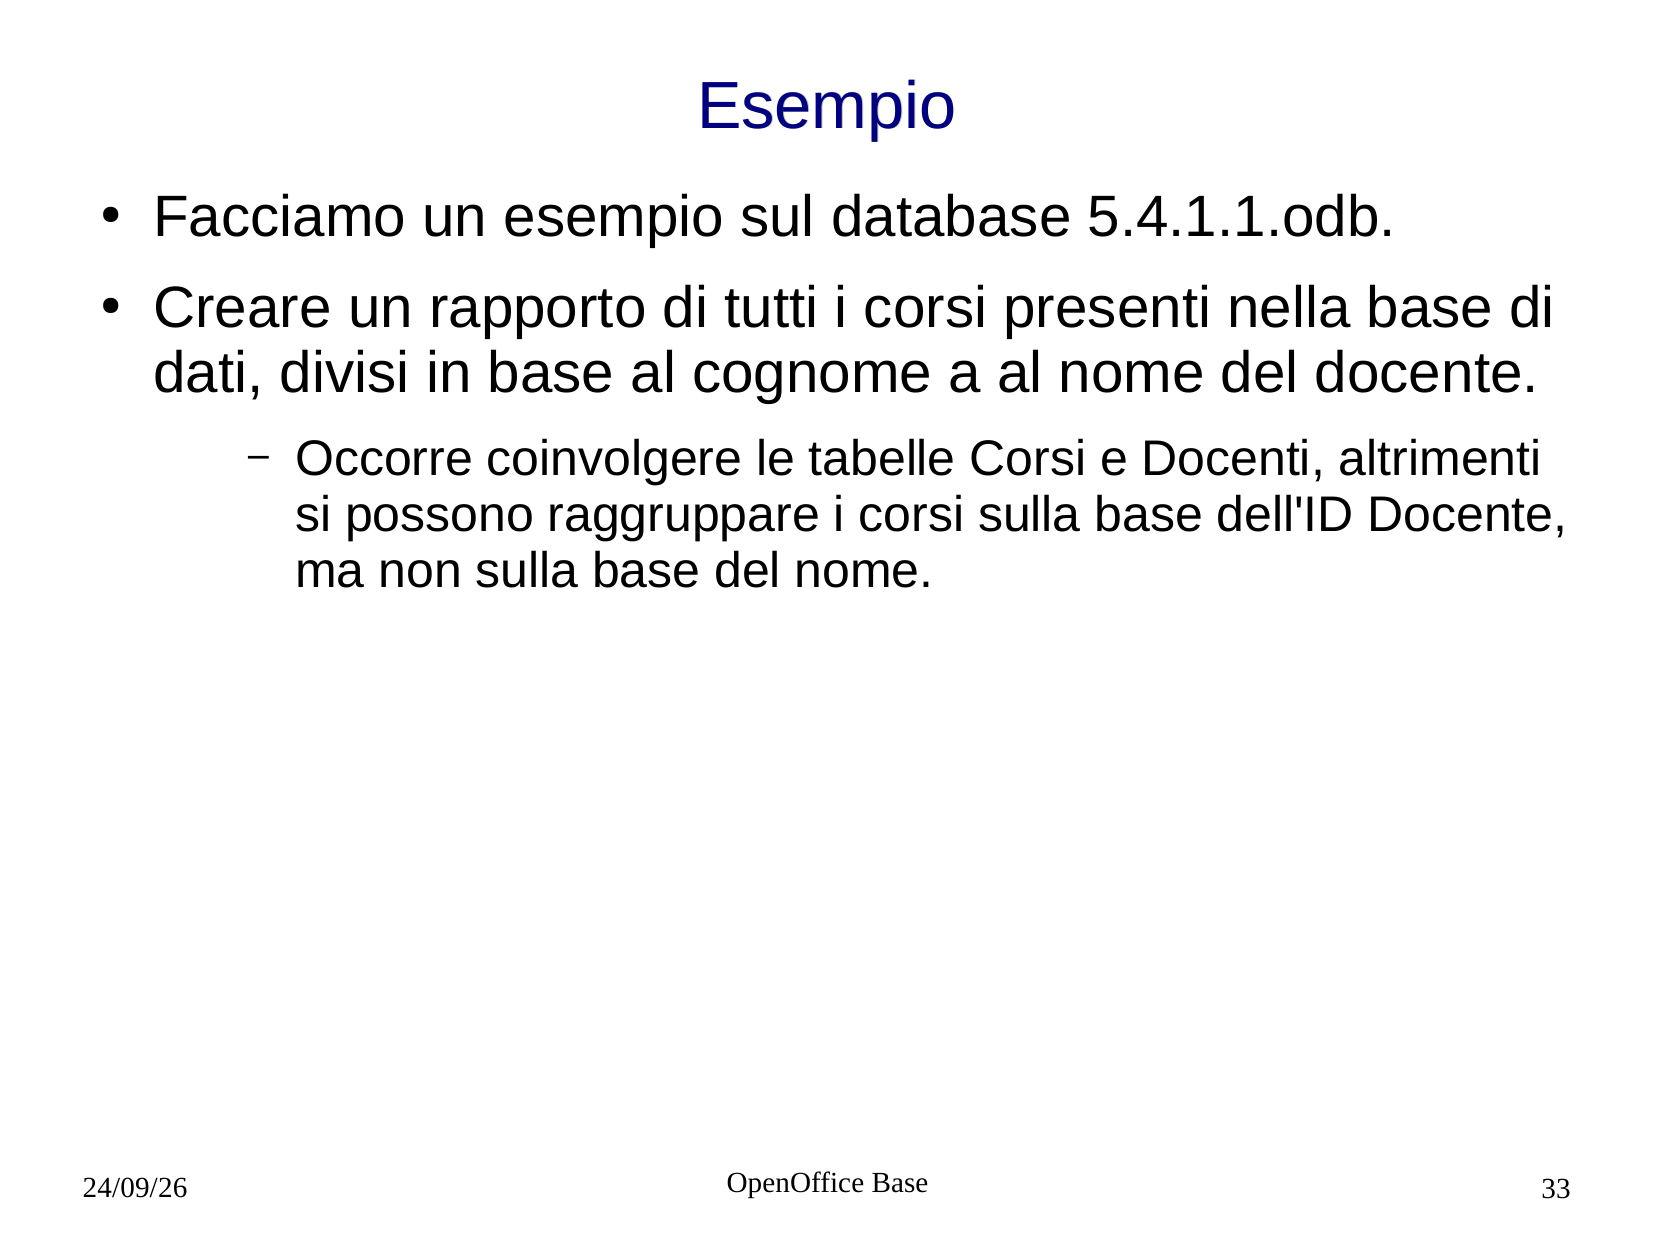

# Esempio
Facciamo un esempio sul database 5.4.1.1.odb.
Creare un rapporto di tutti i corsi presenti nella base di dati, divisi in base al cognome a al nome del docente.
Occorre coinvolgere le tabelle Corsi e Docenti, altrimenti si possono raggruppare i corsi sulla base dell'ID Docente, ma non sulla base del nome.